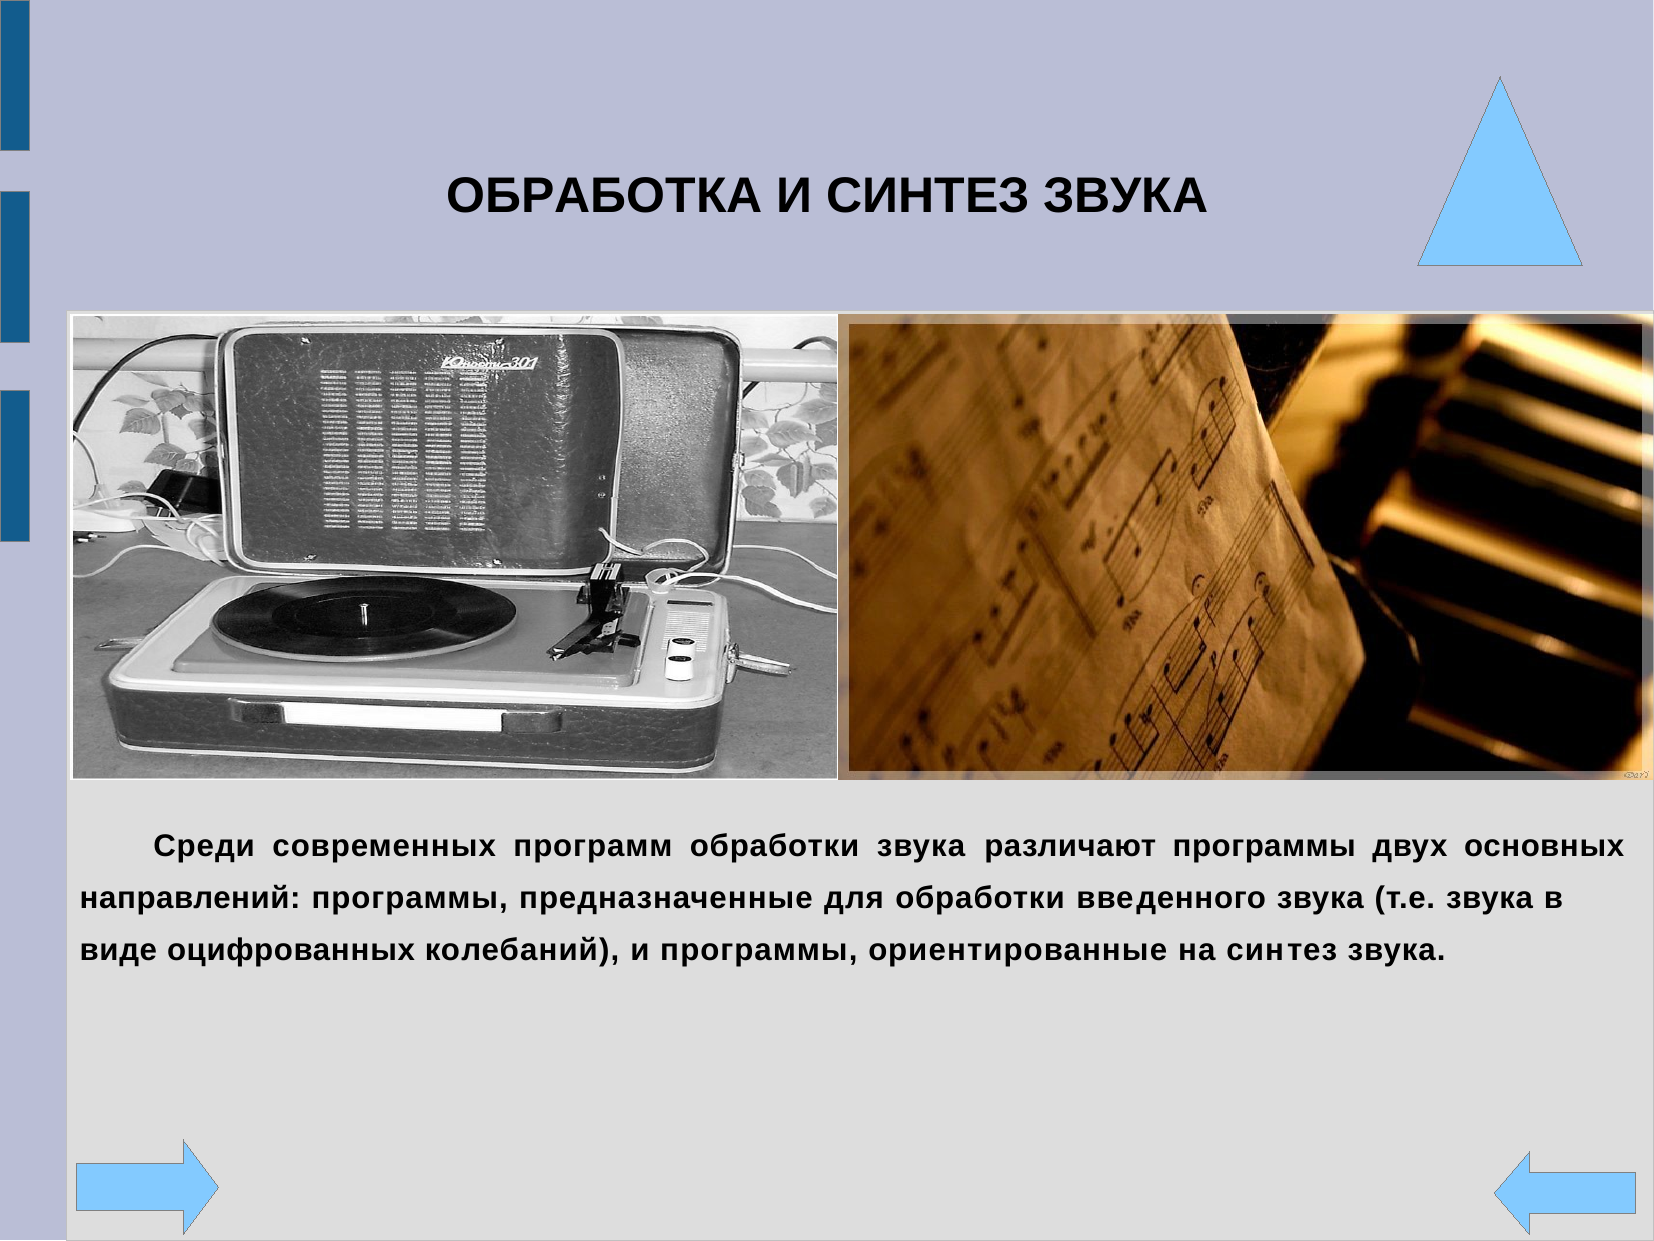

# ОБРАБОТКА И СИНТЕЗ ЗВУКА
Среди современных программ обработки звука различают программы двух основных направлений: программы, предназначенные для обработки введенного звука (т.е. звука в виде оцифрованных колебаний), и программы, ориентированные на синтез звука.